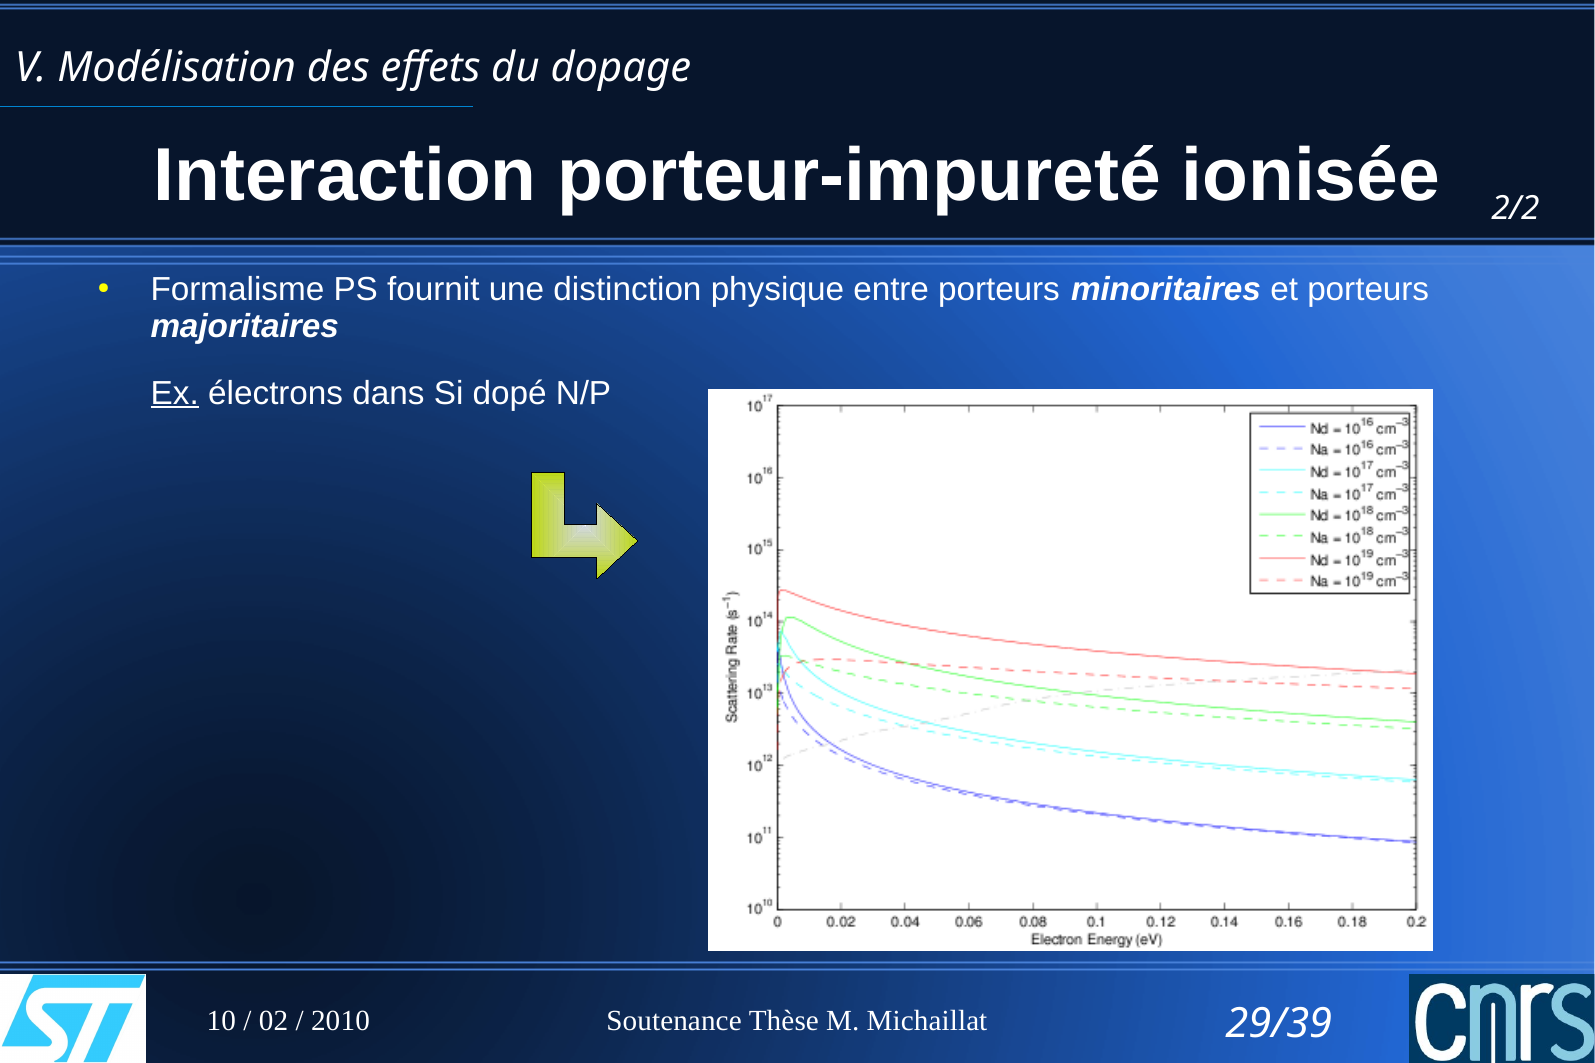

V. Modélisation des effets du dopage
# Interaction porteur-impureté ionisée
2/2
Formalisme PS fournit une distinction physique entre porteurs minoritaires et porteurs majoritaires
Ex. électrons dans Si dopé N/P